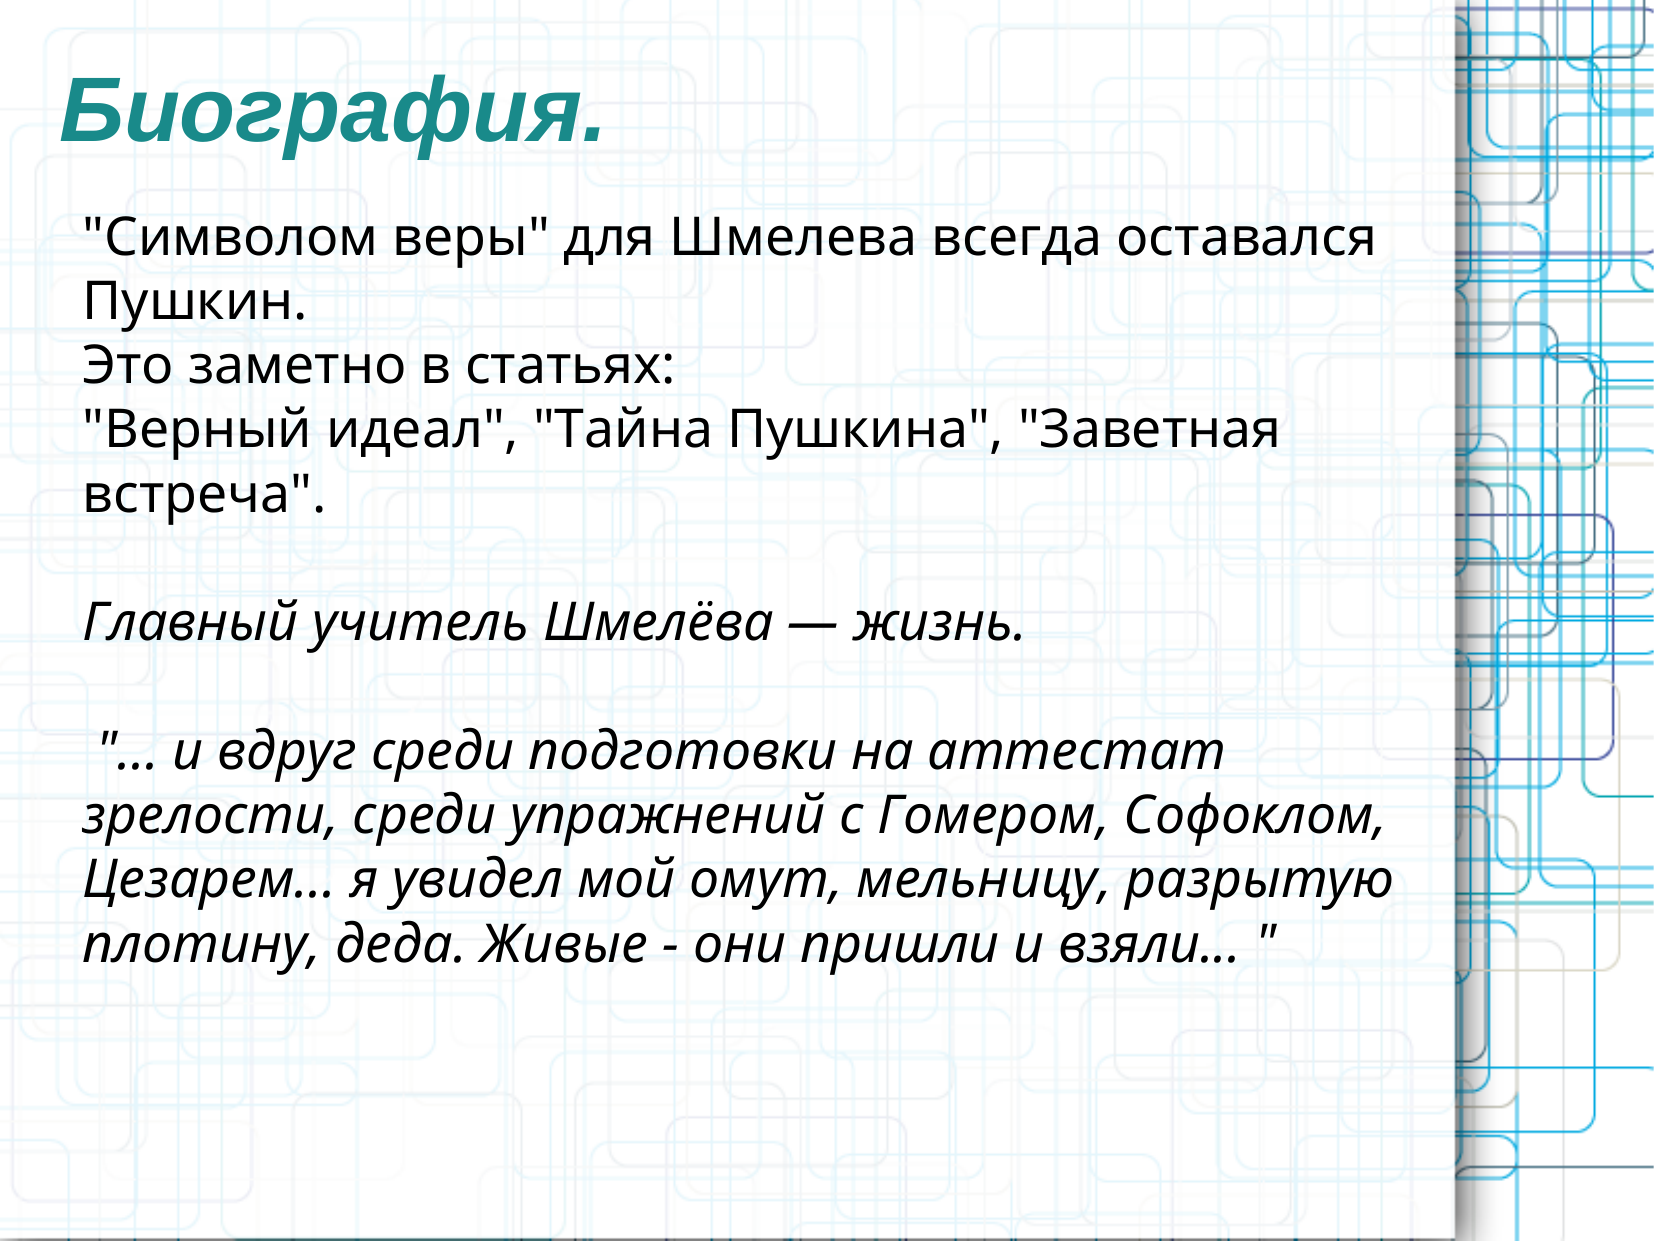

# Биография.
"Символом веры" для Шмелева всегда оставался Пушкин.
Это заметно в статьях:
"Верный идеал", "Тайна Пушкина", "Заветная встреча".
Главный учитель Шмелёва — жизнь.
 "... и вдруг среди подготовки на аттестат зрелости, среди упражнений с Гомером, Софоклом, Цезарем... я увидел мой омут, мельницу, разрытую плотину, деда. Живые - они пришли и взяли... "